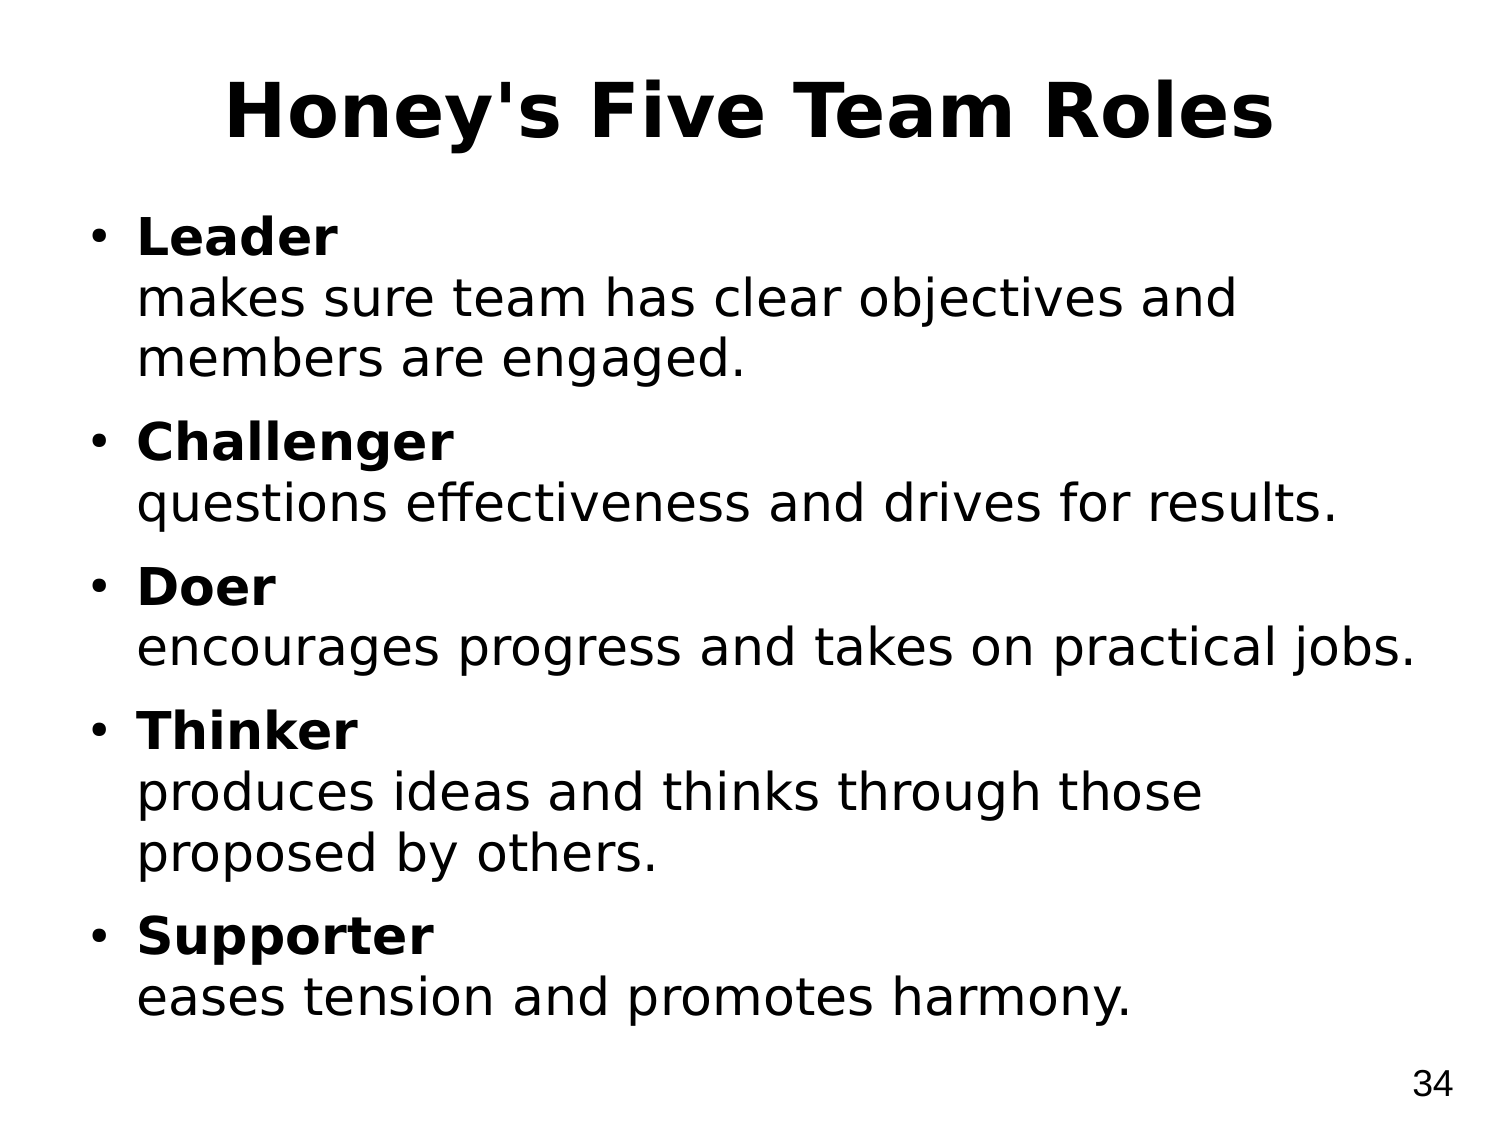

# Honey's Five Team Roles
Leader
makes sure team has clear objectives and members are engaged.
Challenger
questions effectiveness and drives for results.
Doer
encourages progress and takes on practical jobs.
Thinker
produces ideas and thinks through those proposed by others.
Supporter
eases tension and promotes harmony.